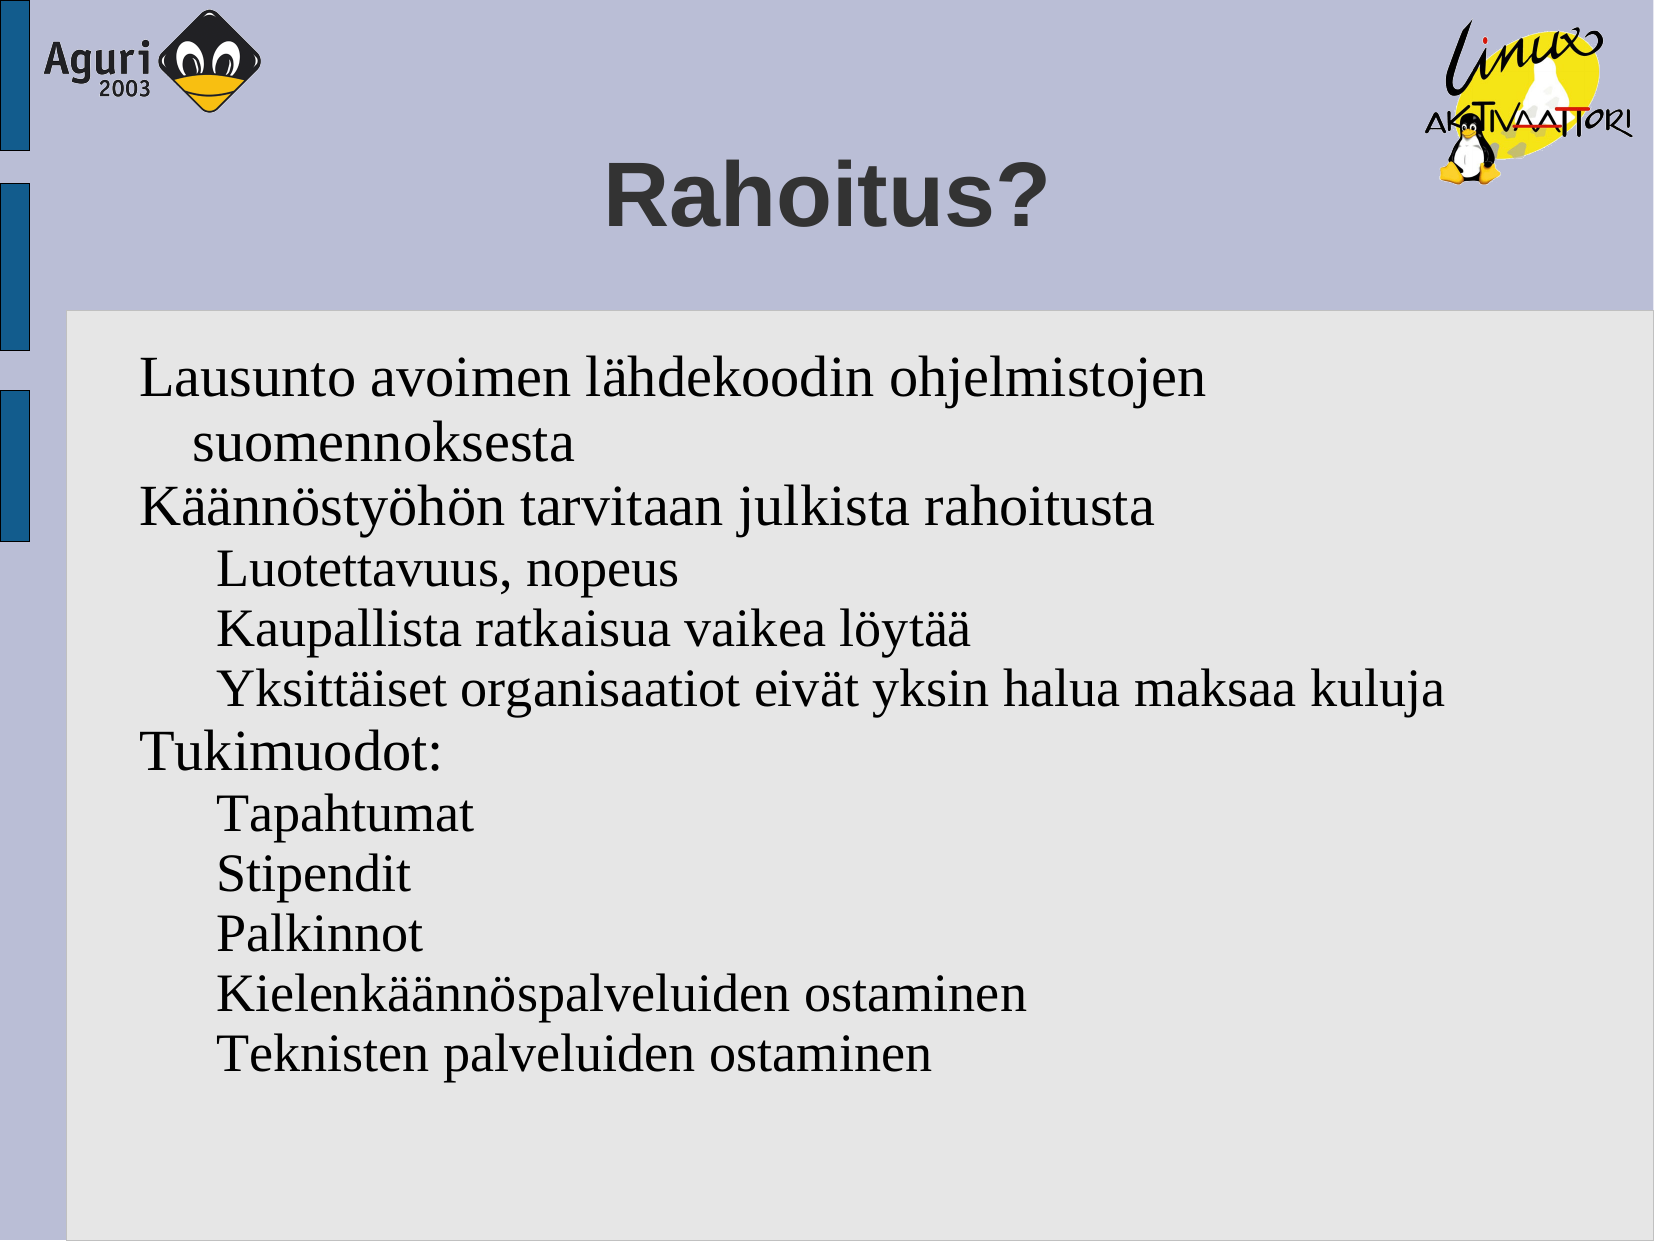

# Rahoitus?
Lausunto avoimen lähdekoodin ohjelmistojen suomennoksesta
Käännöstyöhön tarvitaan julkista rahoitusta
Luotettavuus, nopeus
Kaupallista ratkaisua vaikea löytää
Yksittäiset organisaatiot eivät yksin halua maksaa kuluja
Tukimuodot:
Tapahtumat
Stipendit
Palkinnot
Kielenkäännöspalveluiden ostaminen
Teknisten palveluiden ostaminen